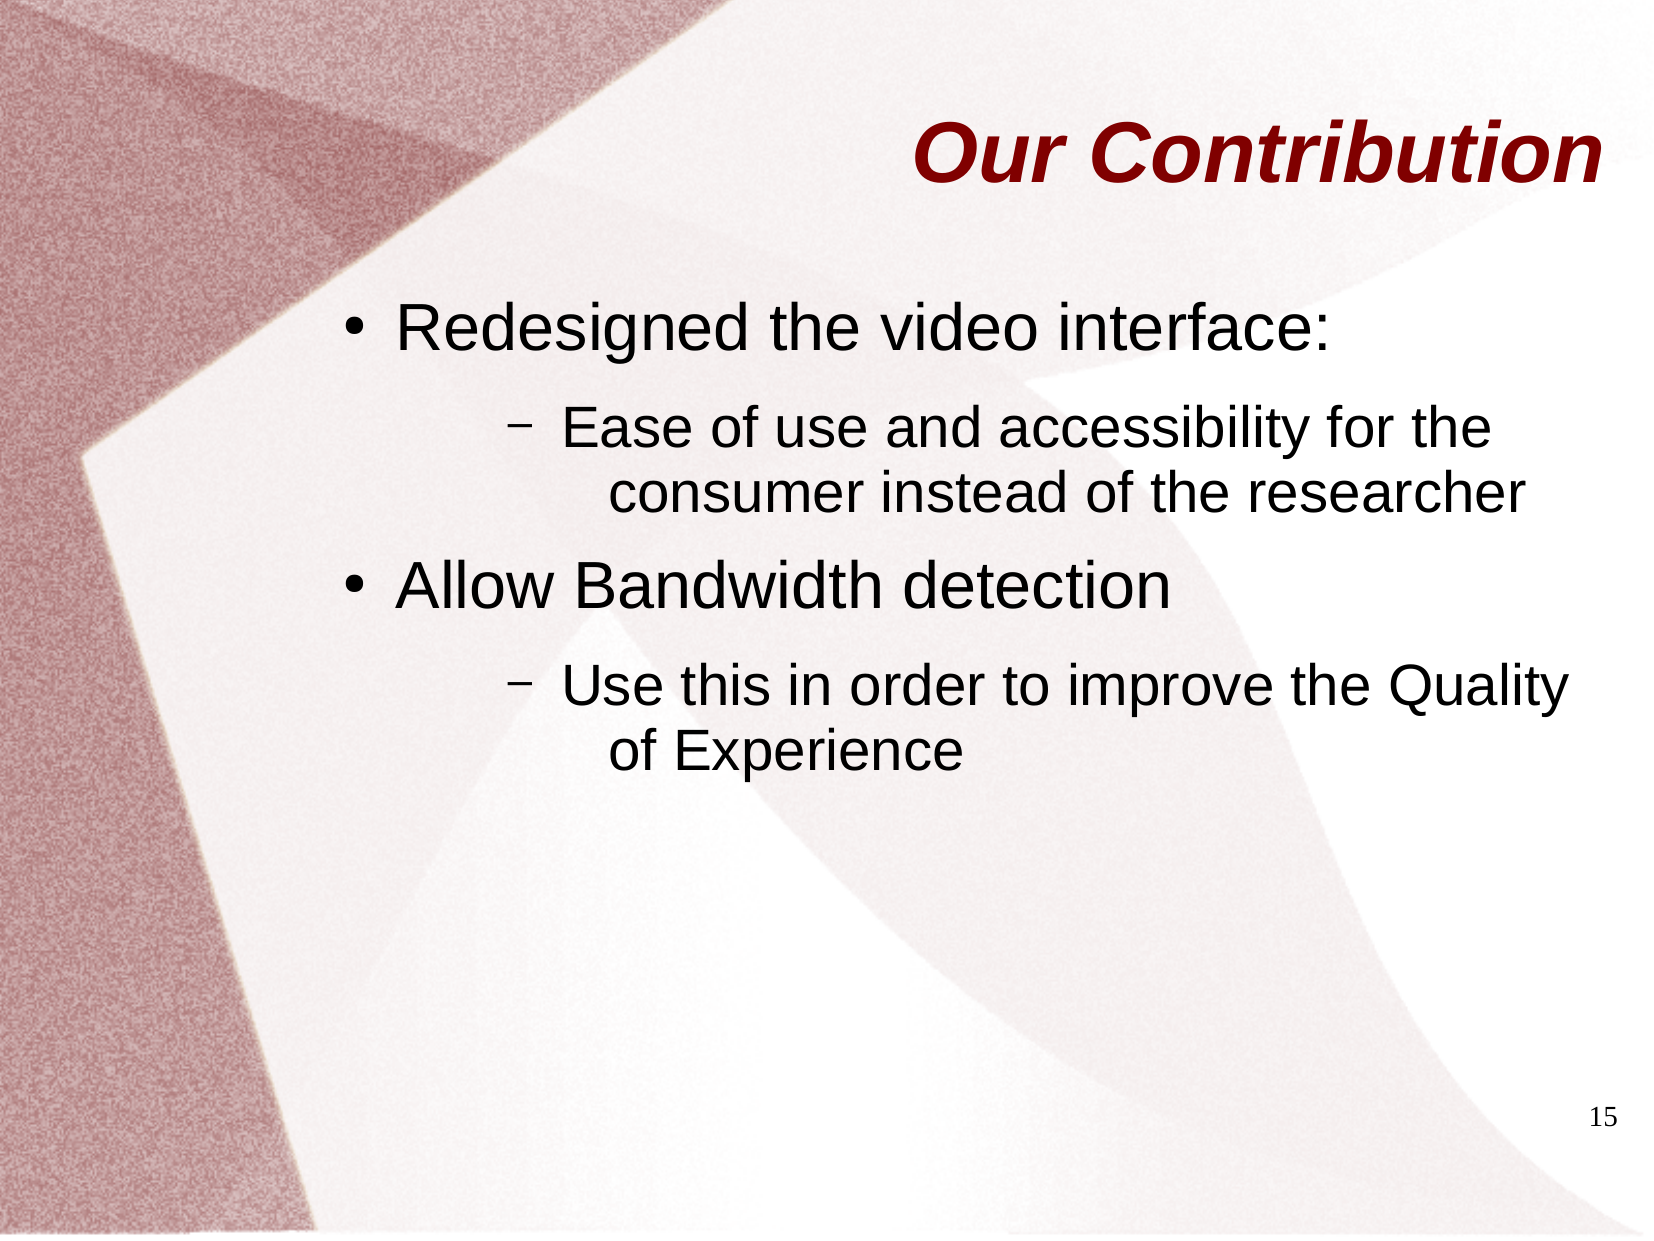

# Our Contribution
Redesigned the video interface:
Ease of use and accessibility for the consumer instead of the researcher
Allow Bandwidth detection
Use this in order to improve the Quality of Experience
15